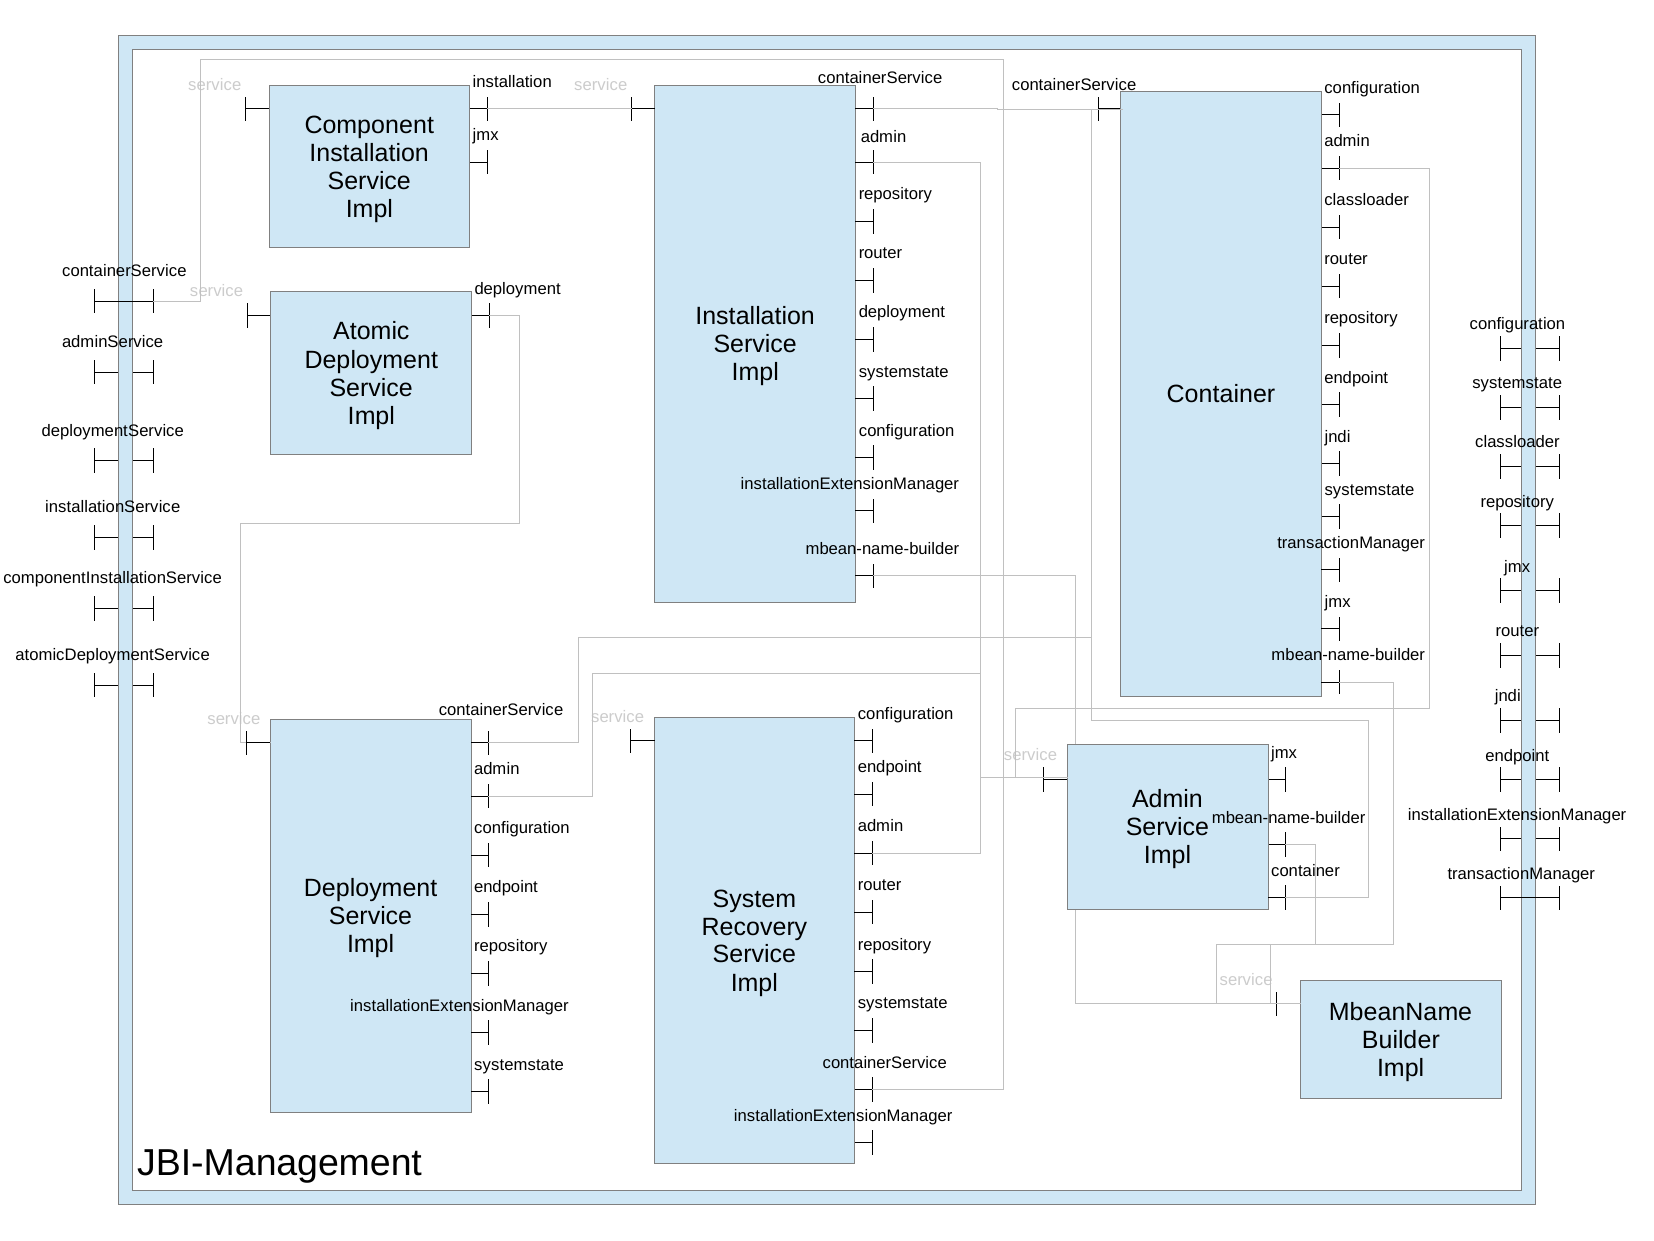

containerService
installation
service
service
containerService
configuration
Component
Installation
Service
Impl
Installation
Service
Impl
Container
jmx
admin
admin
repository
classloader
router
router
containerService
deployment
service
Atomic
Deployment
Service
Impl
deployment
repository
configuration
adminService
systemstate
endpoint
systemstate
deploymentService
configuration
jndi
classloader
installationExtensionManager
systemstate
repository
installationService
transactionManager
mbean-name-builder
jmx
componentInstallationService
jmx
router
atomicDeploymentService
mbean-name-builder
jndi
containerService
configuration
service
service
System
Recovery
Service
Impl
Deployment
Service
Impl
jmx
service
endpoint
Admin
Service
Impl
endpoint
admin
installationExtensionManager
mbean-name-builder
admin
configuration
container
transactionManager
router
endpoint
repository
repository
service
MbeanName
Builder
Impl
systemstate
installationExtensionManager
containerService
systemstate
installationExtensionManager
JBI-Management